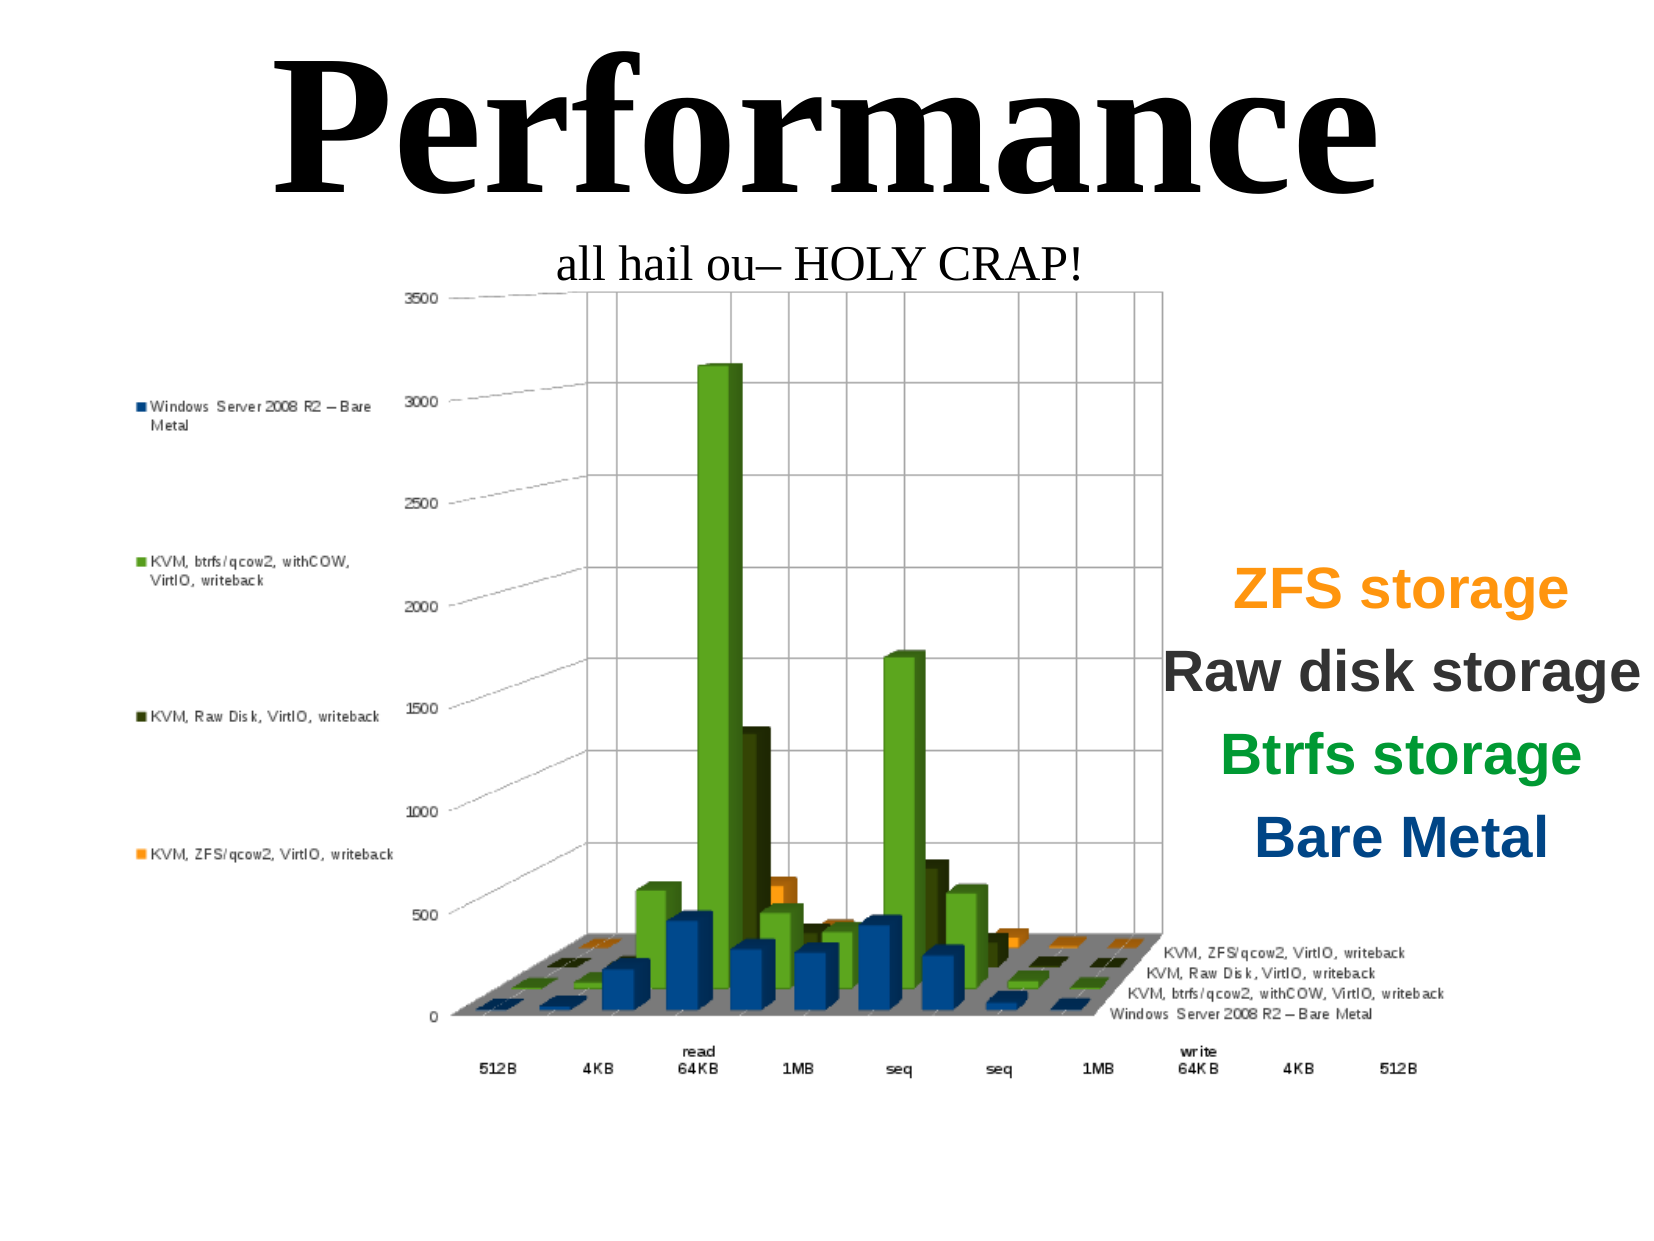

# Performance all hail ou– HOLY CRAP!
| ZFS storage |
| --- |
| Raw disk storage |
| Btrfs storage |
| Bare Metal |